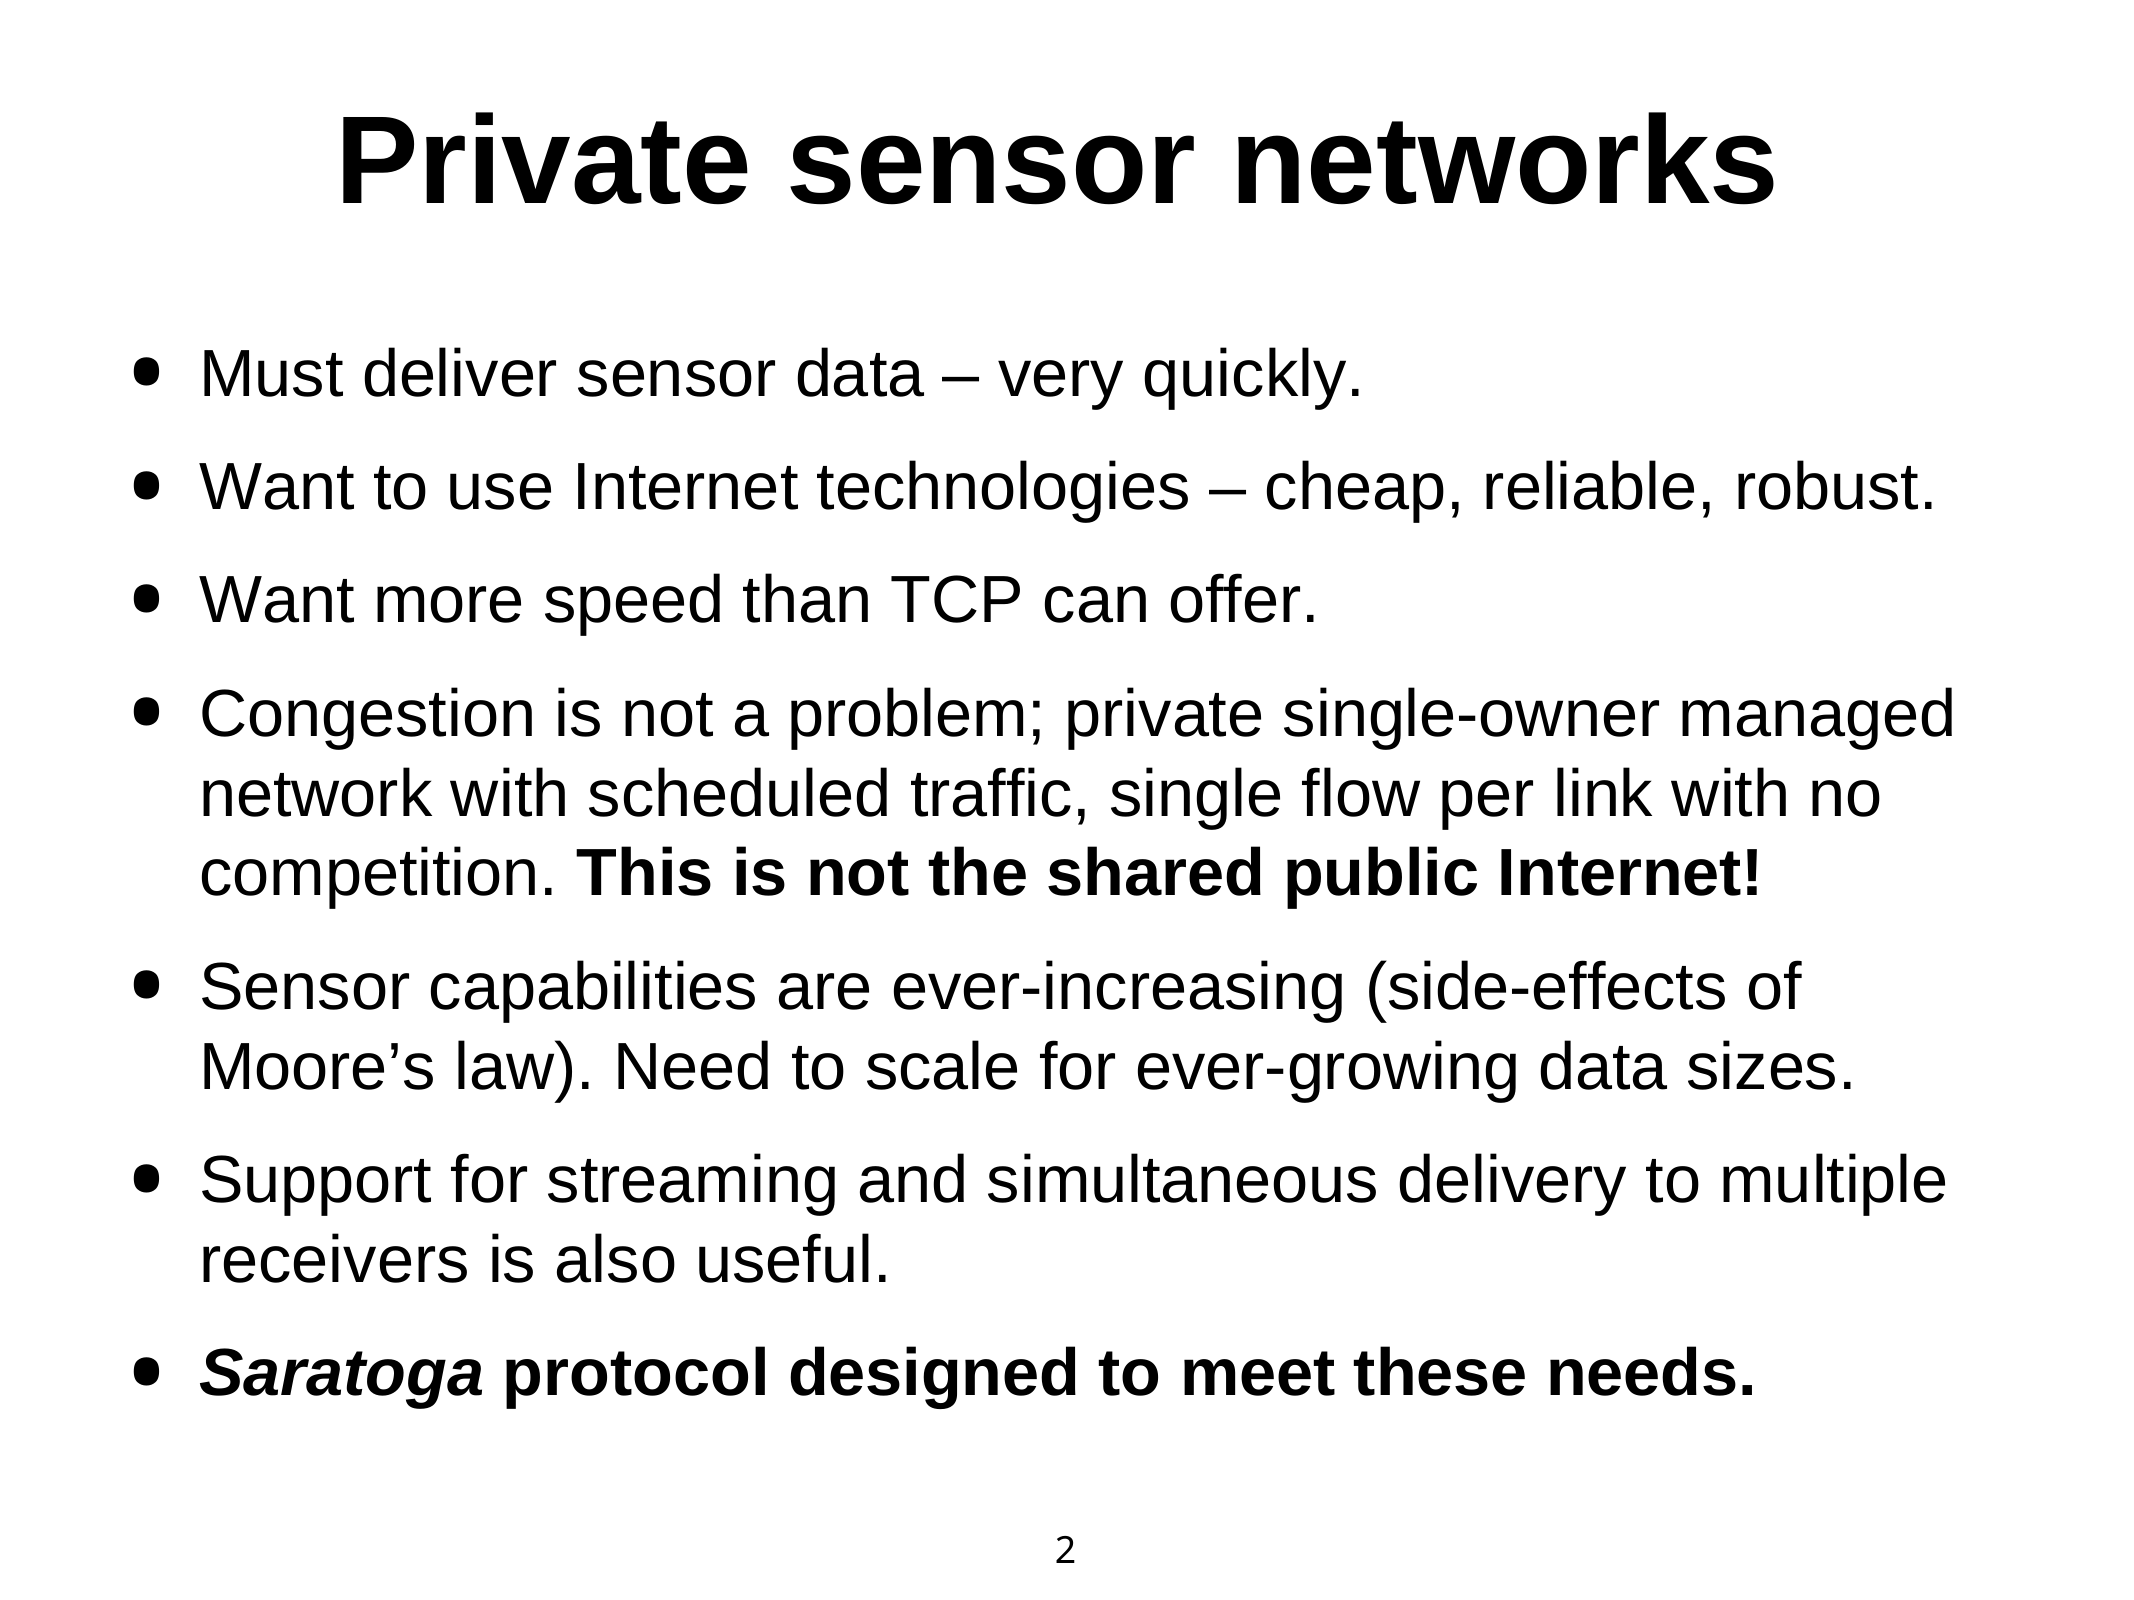

# Private sensor networks
Must deliver sensor data – very quickly.
Want to use Internet technologies – cheap, reliable, robust.
Want more speed than TCP can offer.
Congestion is not a problem; private single-owner managed network with scheduled traffic, single flow per link with no competition. This is not the shared public Internet!
Sensor capabilities are ever-increasing (side-effects of Moore’s law). Need to scale for ever-growing data sizes.
Support for streaming and simultaneous delivery to multiple receivers is also useful.
Saratoga protocol designed to meet these needs.